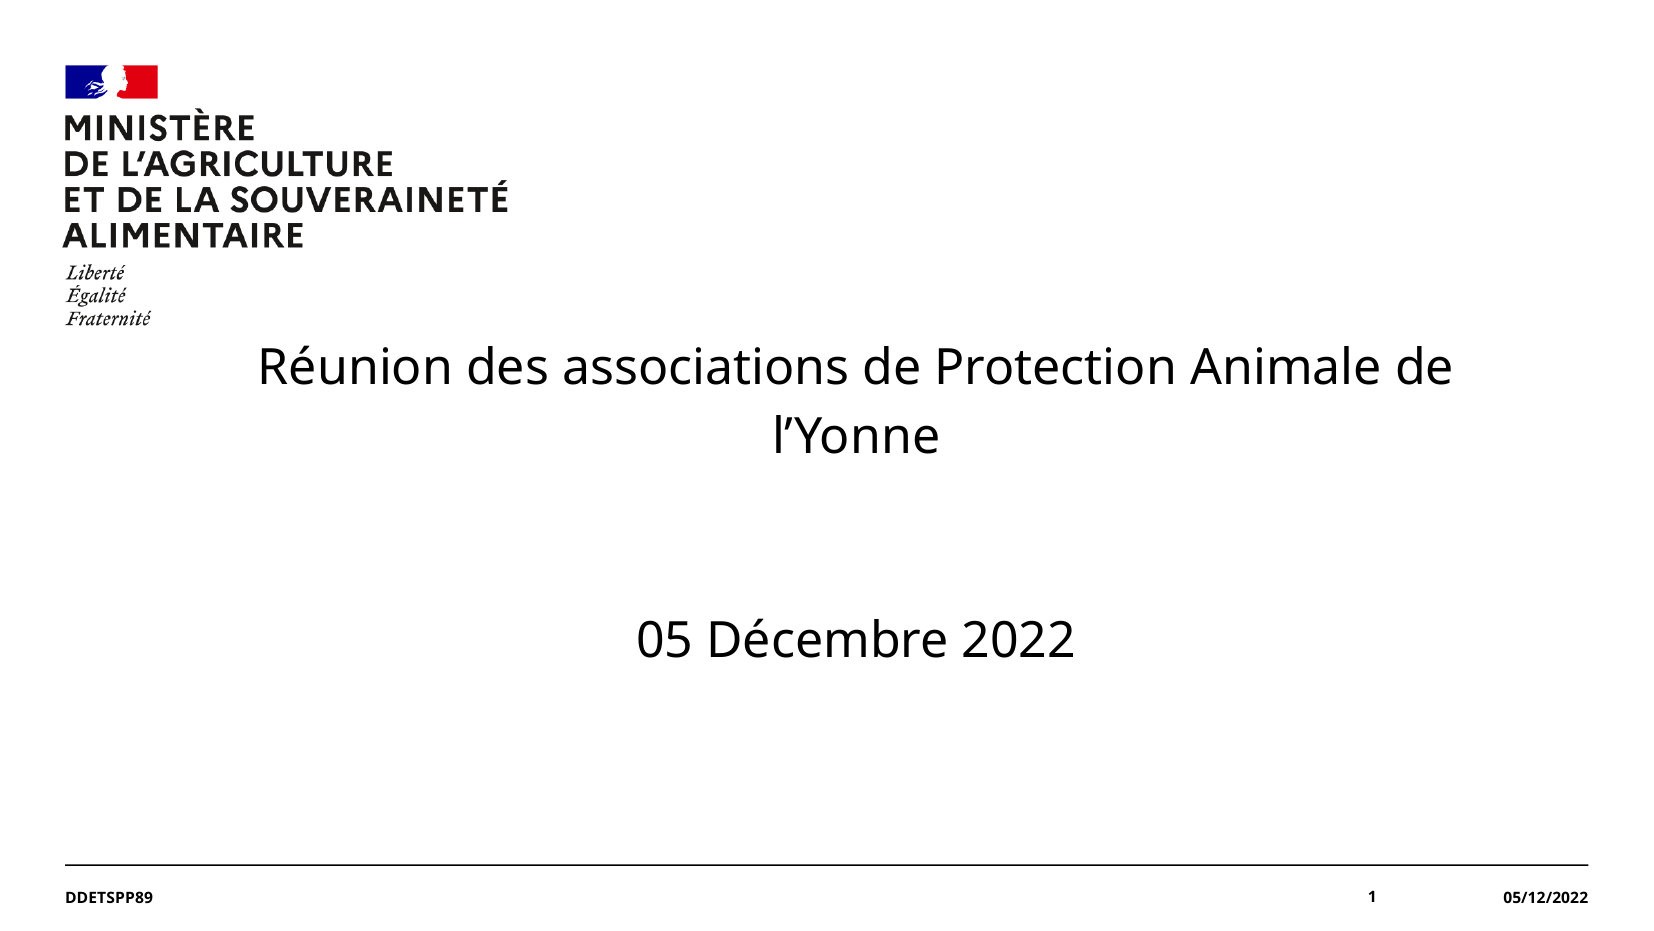

#
Réunion des associations de Protection Animale de l’Yonne
05 Décembre 2022
DDETSPP89
05/12/2022